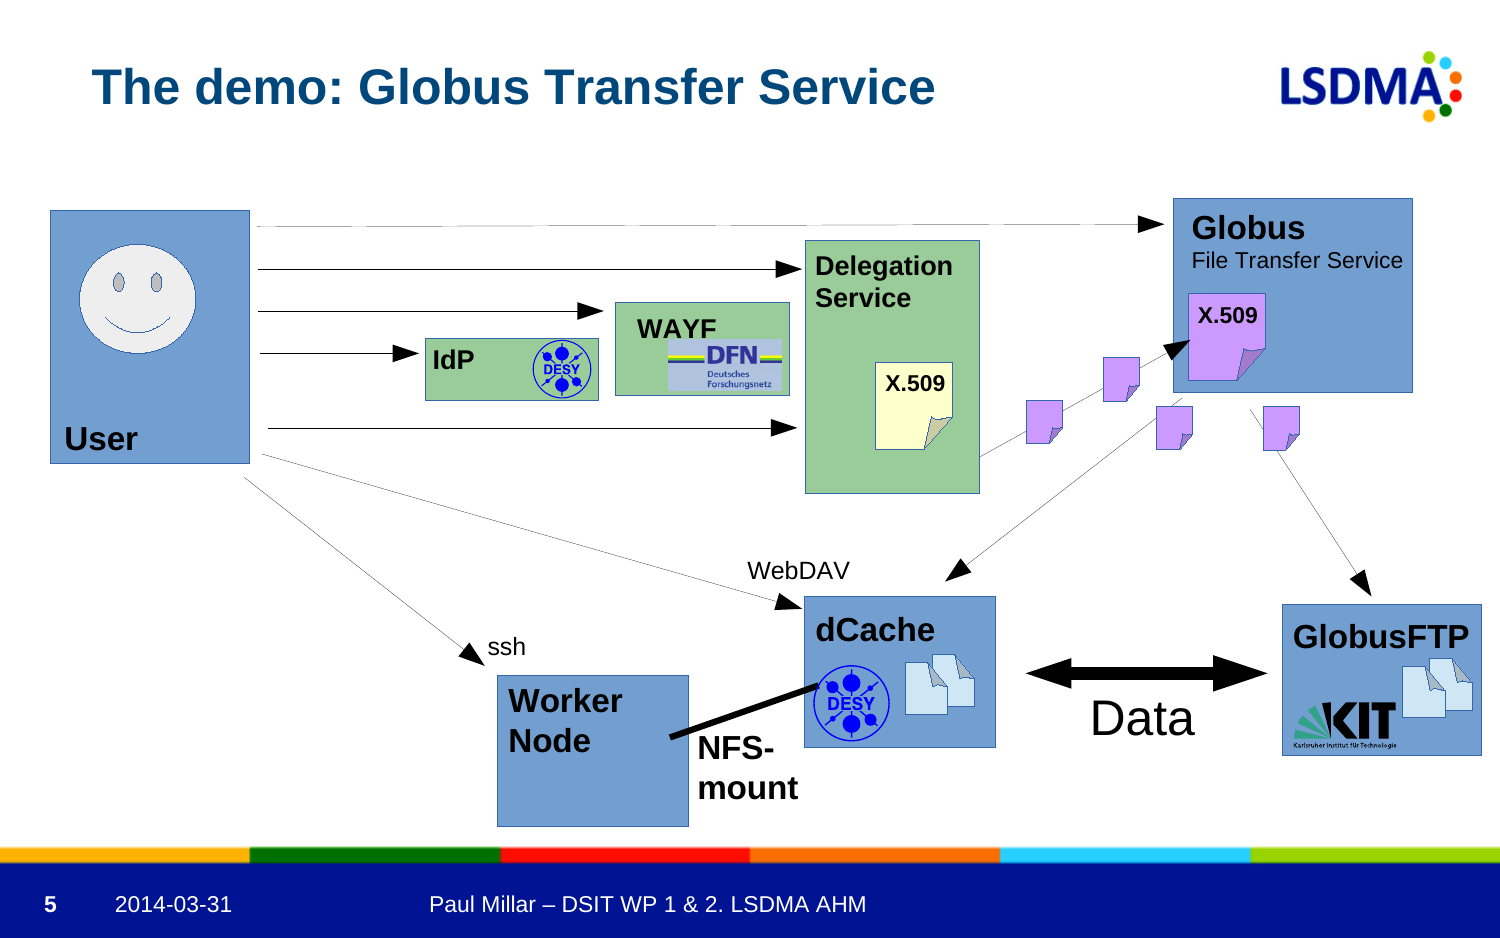

# The demo: Globus Transfer Service
Globus
File Transfer Service
Delegation
Service
X.509
WAYF
IdP
X.509
User
WebDAV
dCache
GlobusFTP
ssh
Worker
Node
Data
NFS-
mount